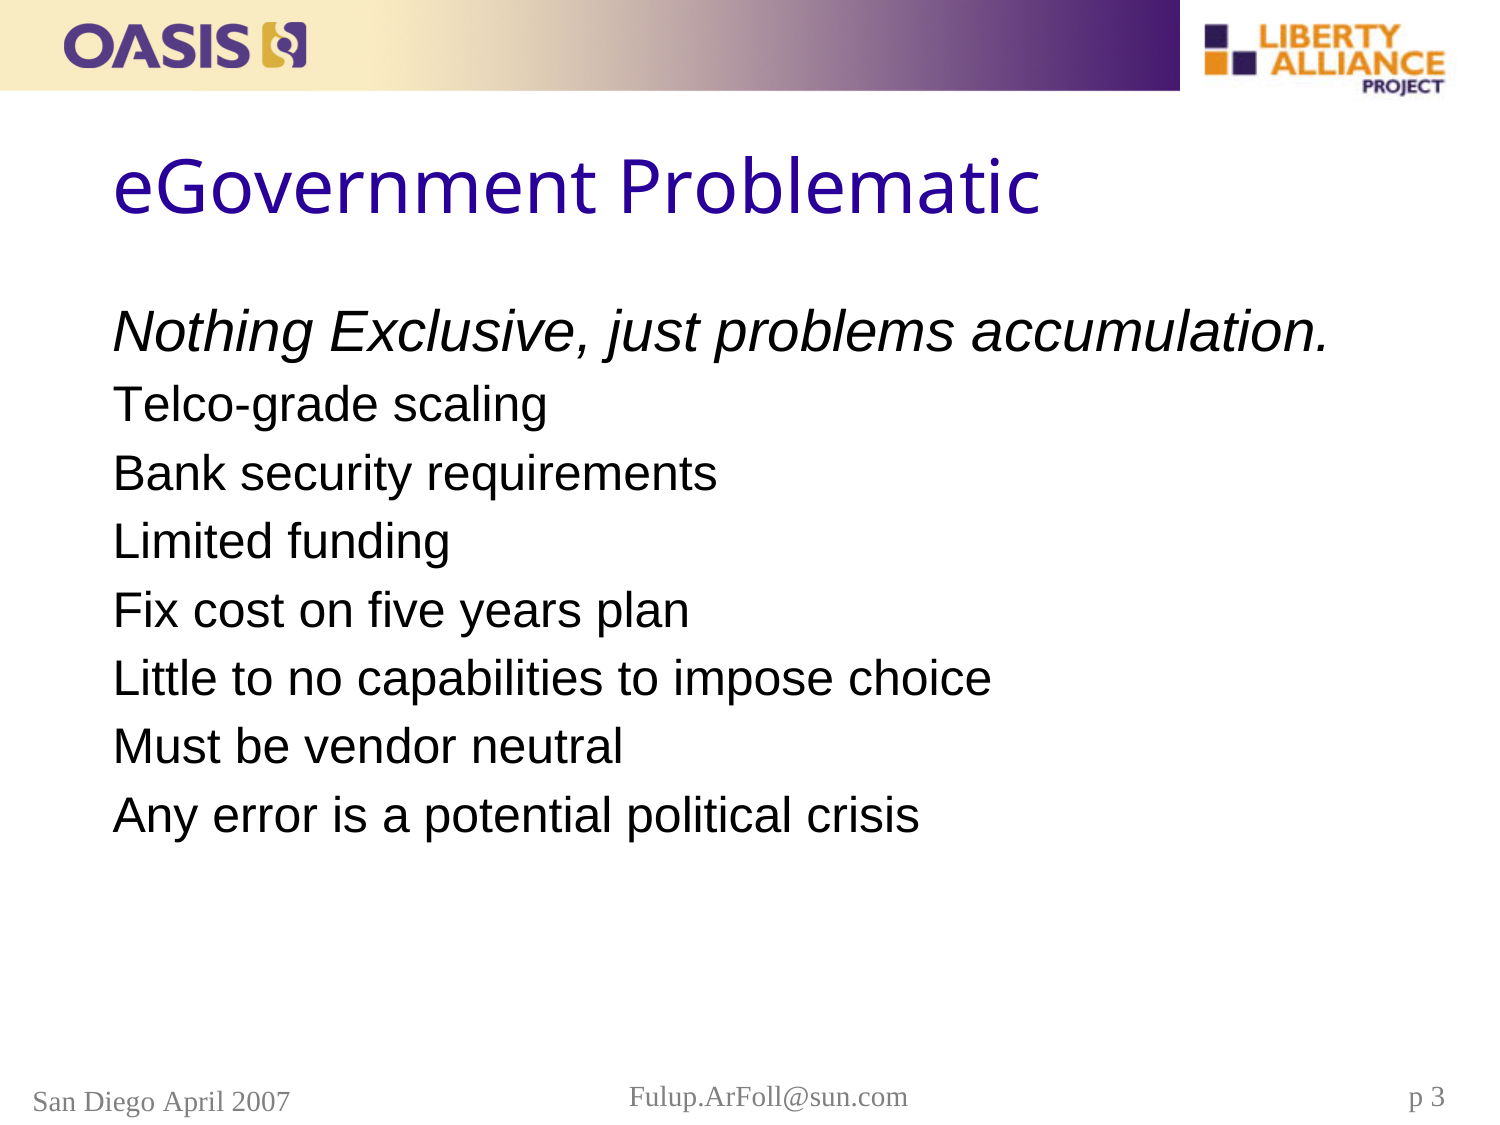

# eGovernment Problematic
Nothing Exclusive, just problems accumulation.
Telco-grade scaling
Bank security requirements
Limited funding
Fix cost on five years plan
Little to no capabilities to impose choice
Must be vendor neutral
Any error is a potential political crisis